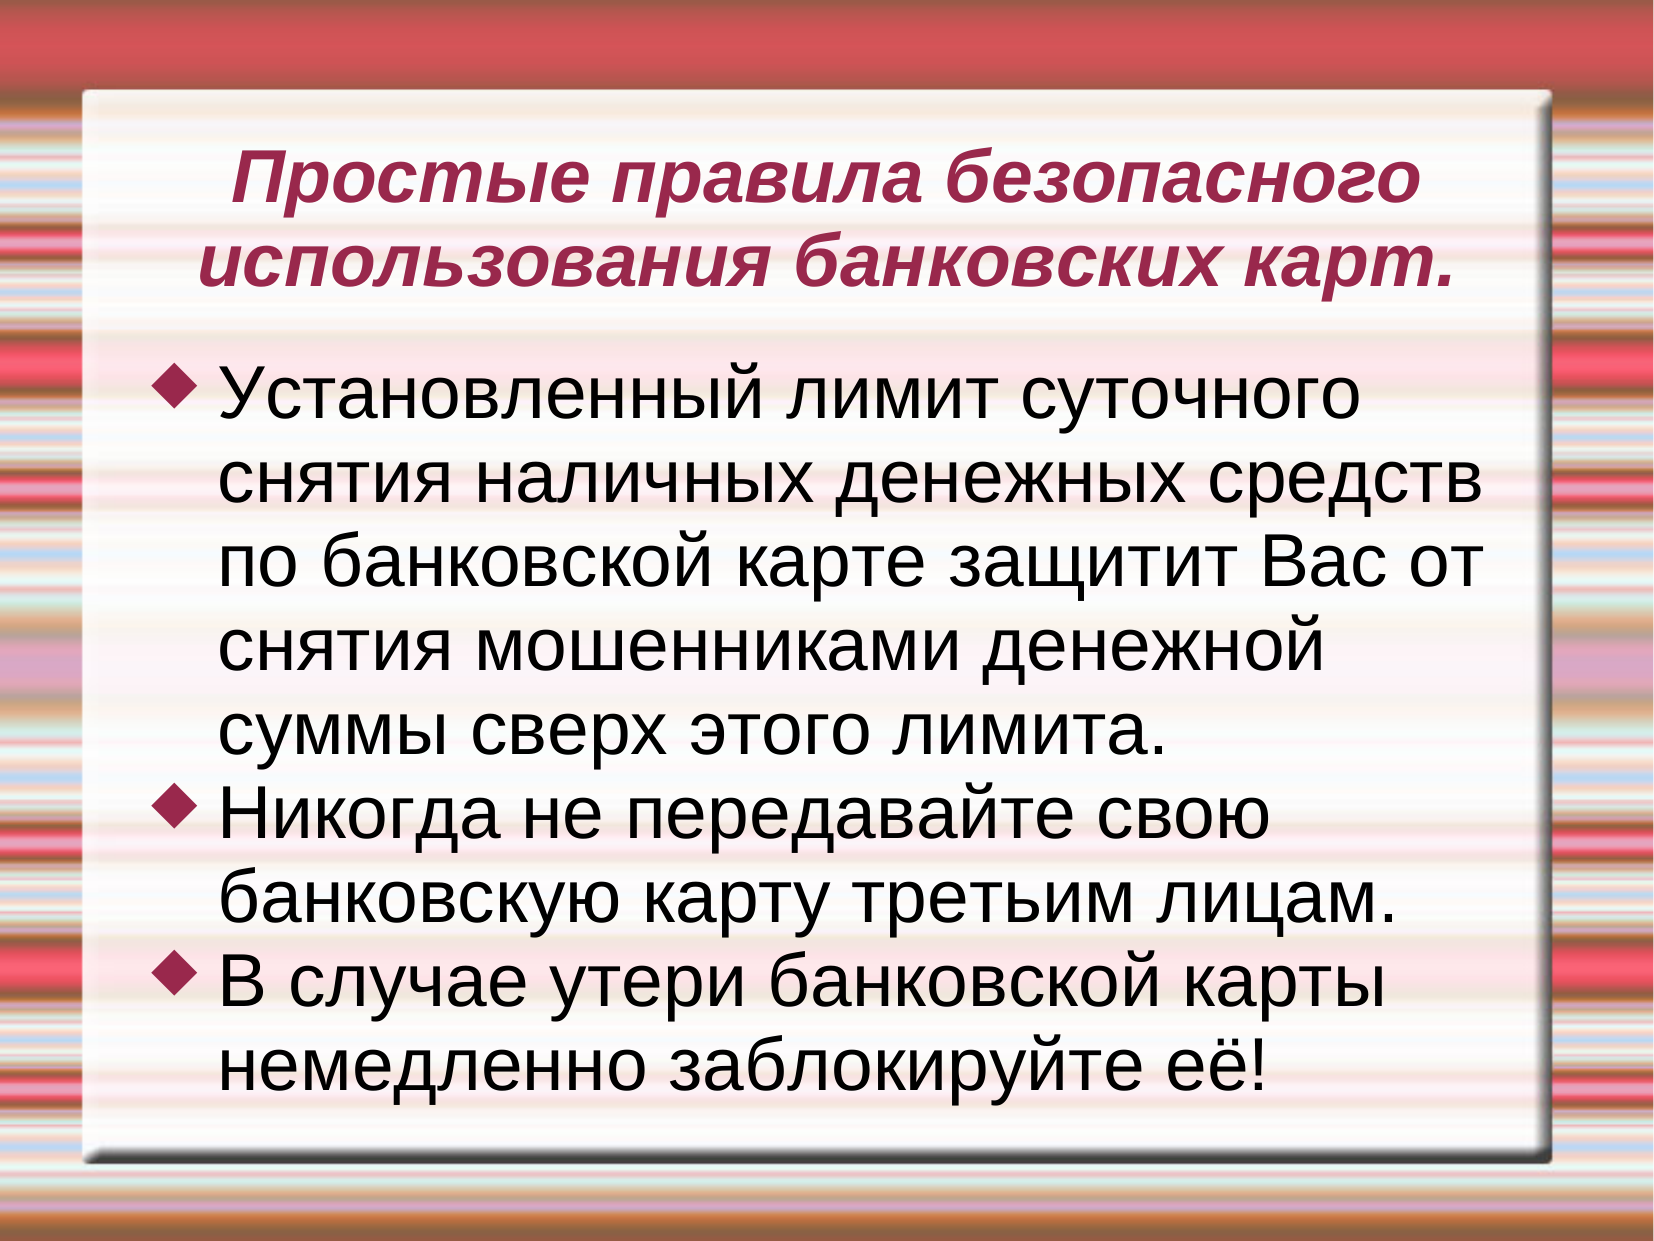

# Простые правила безопасного использования банковских карт.
Установленный лимит суточного снятия наличных денежных средств по банковской карте защитит Вас от снятия мошенниками денежной суммы сверх этого лимита.
Никогда не передавайте свою банковскую карту третьим лицам.
В случае утери банковской карты немедленно заблокируйте её!